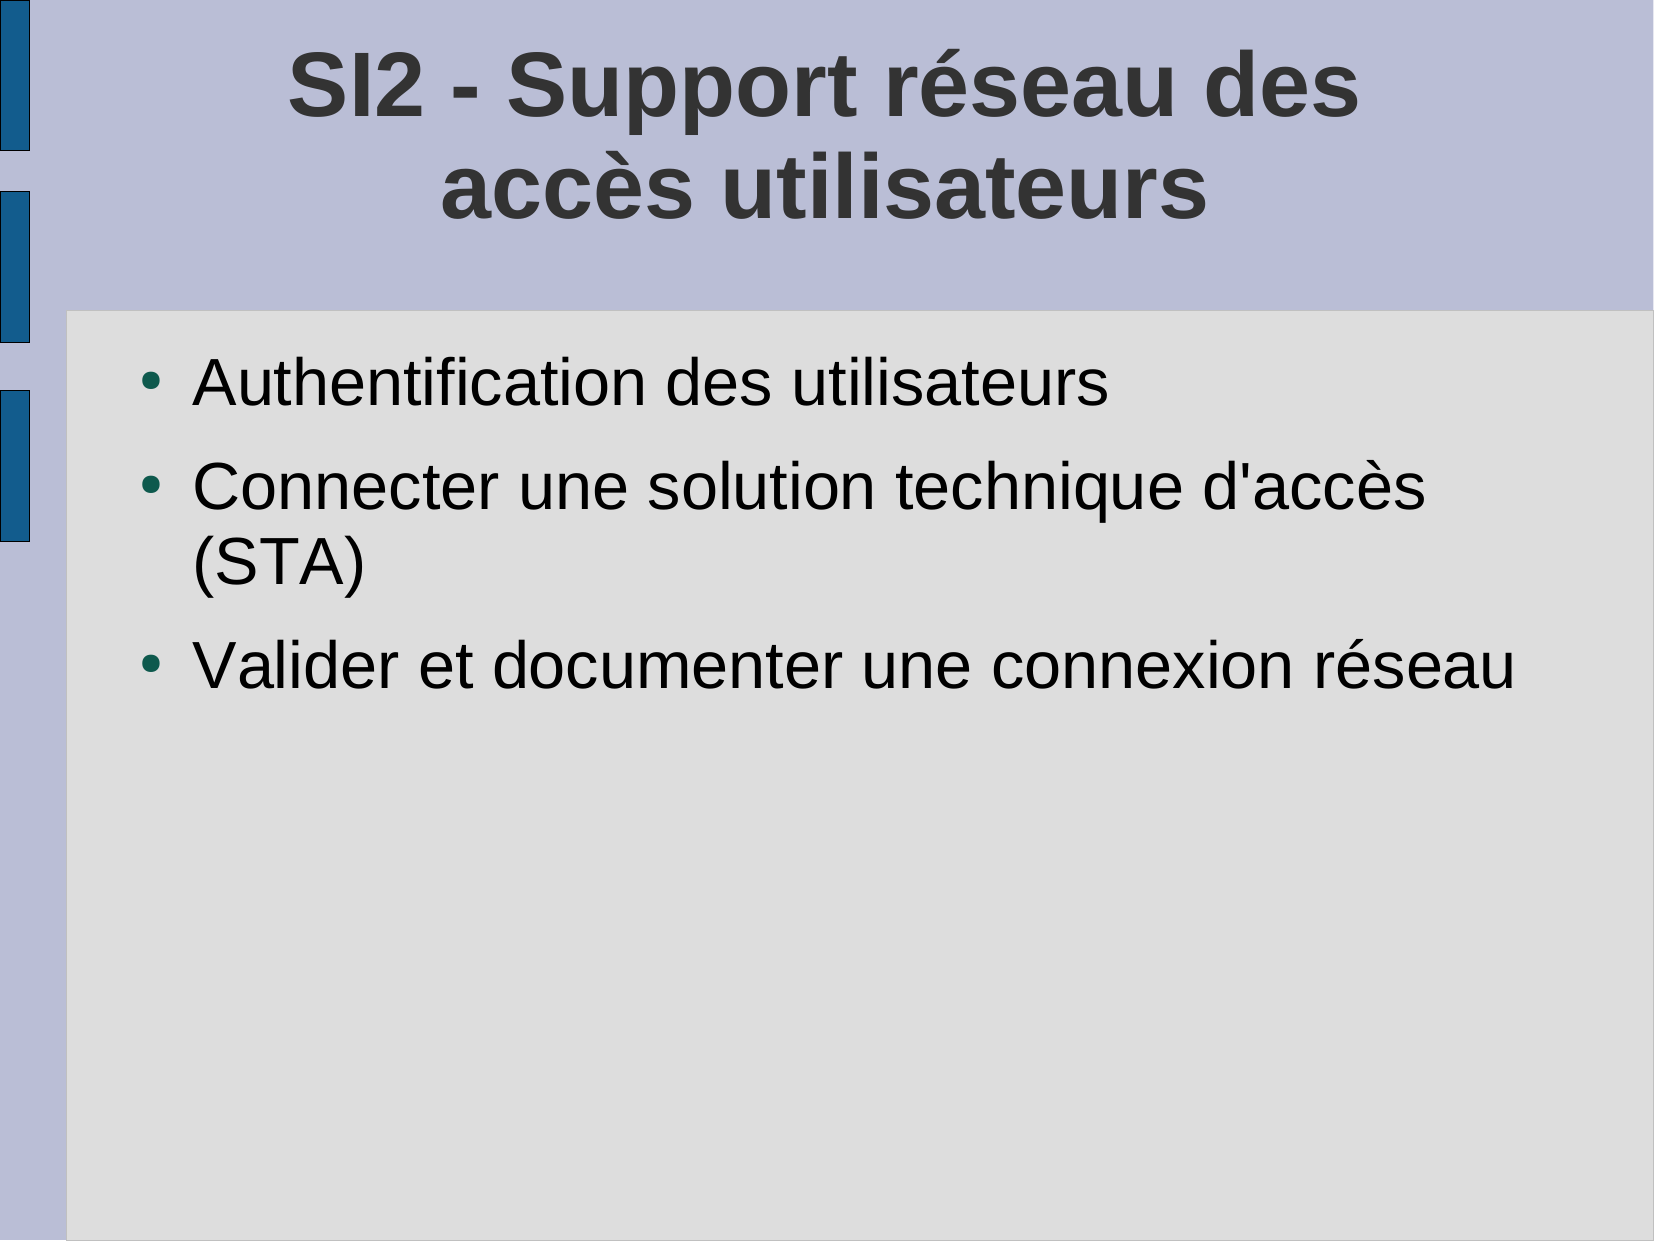

# Authentification des utilisateurs
Connecter une solution technique d'accès (STA)
Valider et documenter une connexion réseau